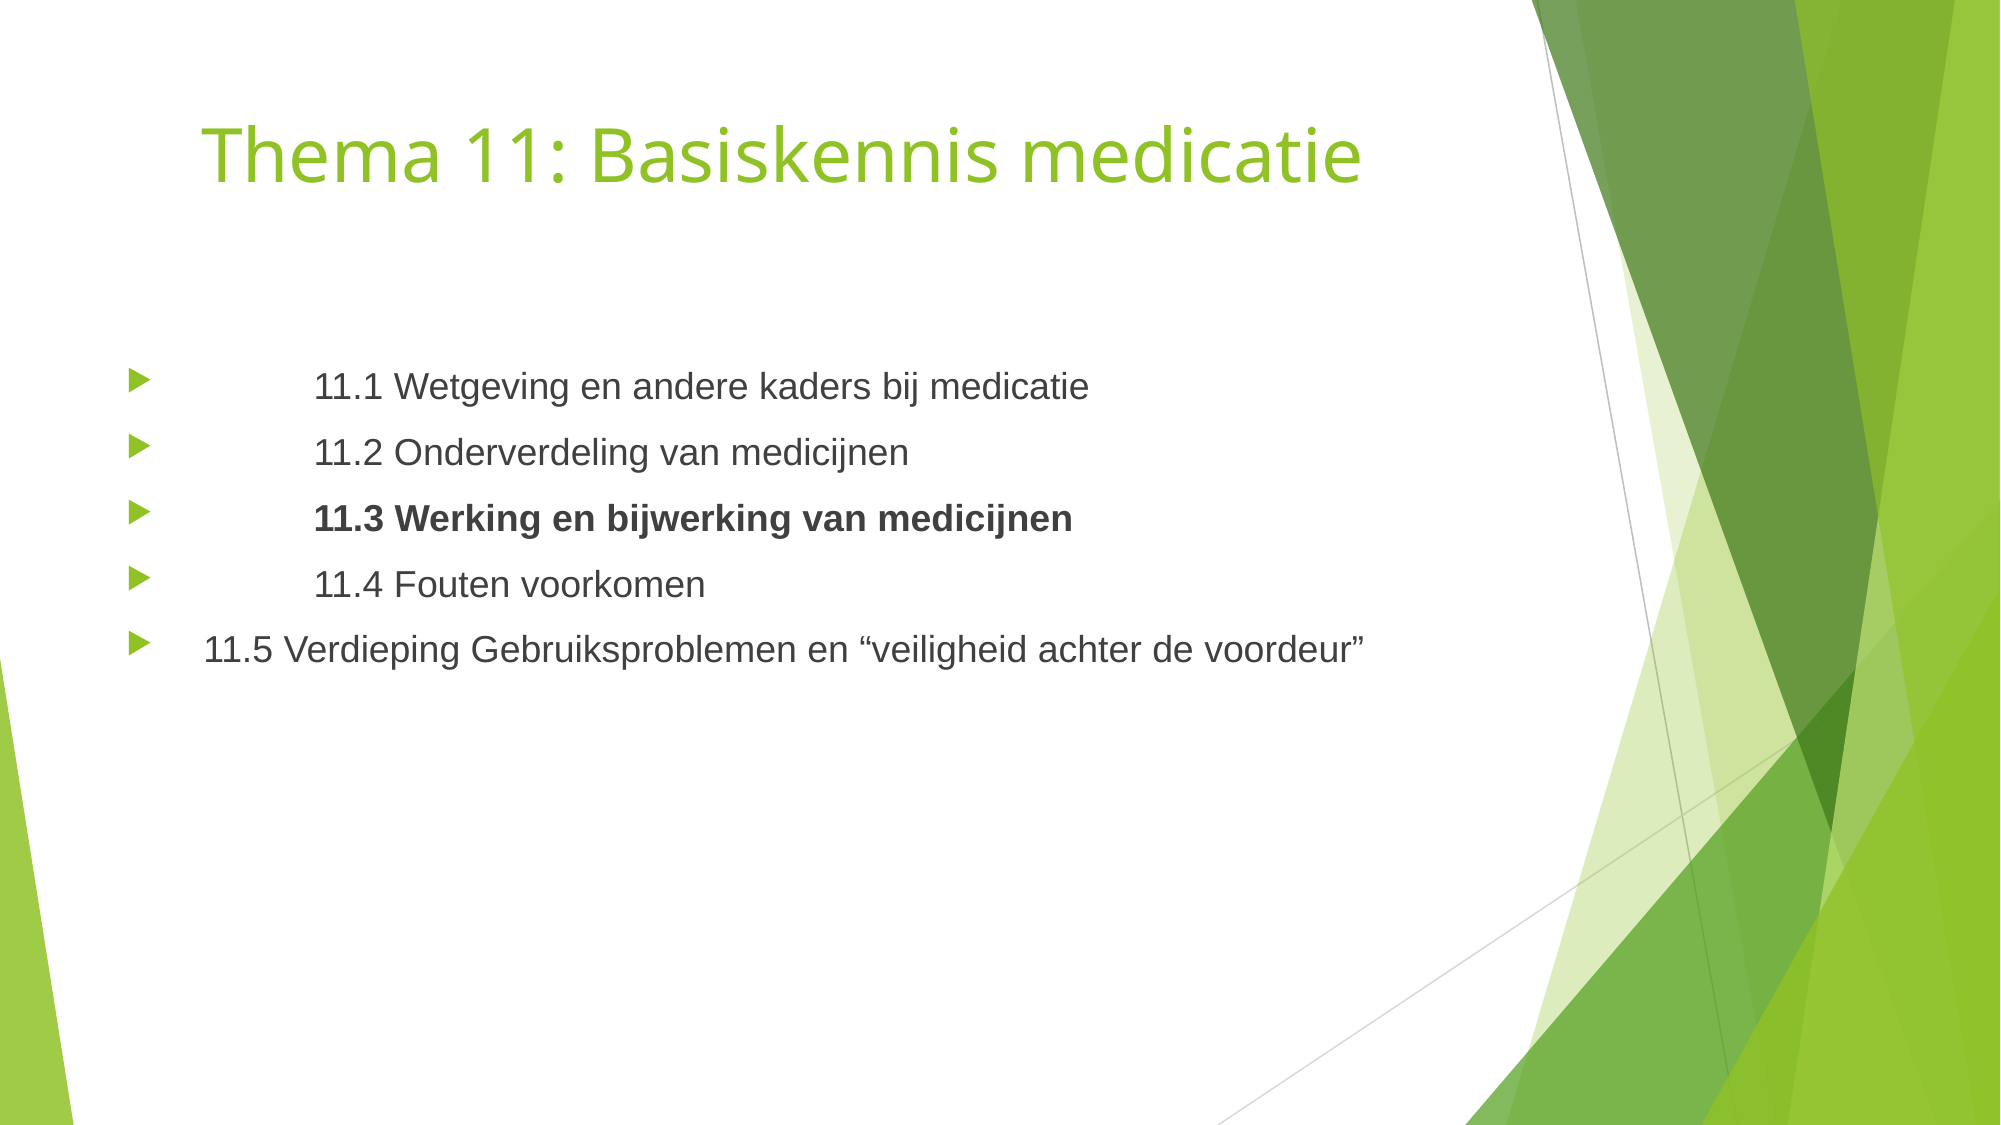

# Thema 11: Basiskennis medicatie
	11.1 Wetgeving en andere kaders bij medicatie
	11.2 Onderverdeling van medicijnen
	11.3 Werking en bijwerking van medicijnen
	11.4 Fouten voorkomen
 11.5 Verdieping Gebruiksproblemen en “veiligheid achter de voordeur”